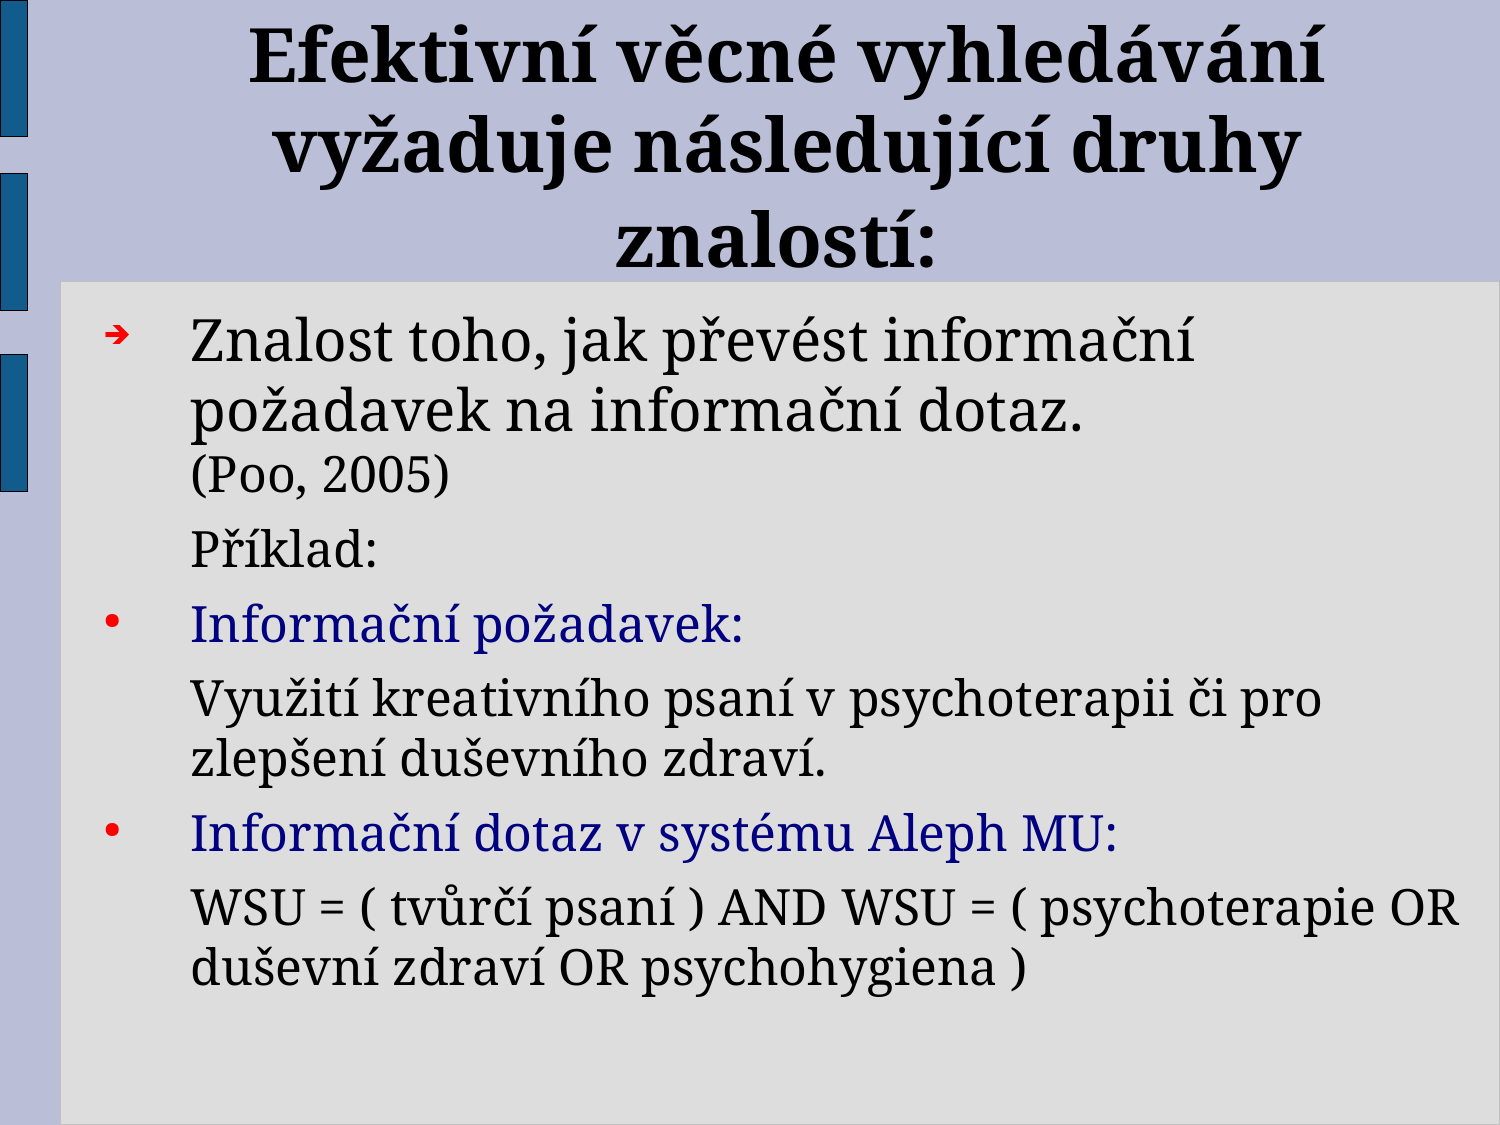

# Efektivní věcné vyhledávání vyžaduje následující druhy znalostí:
Znalost toho, jak převést informační požadavek na informační dotaz.
(Poo, 2005)
Příklad:
Informační požadavek:
Využití kreativního psaní v psychoterapii či pro zlepšení duševního zdraví.
Informační dotaz v systému Aleph MU:
WSU = ( tvůrčí psaní ) AND WSU = ( psychoterapie OR duševní zdraví OR psychohygiena )